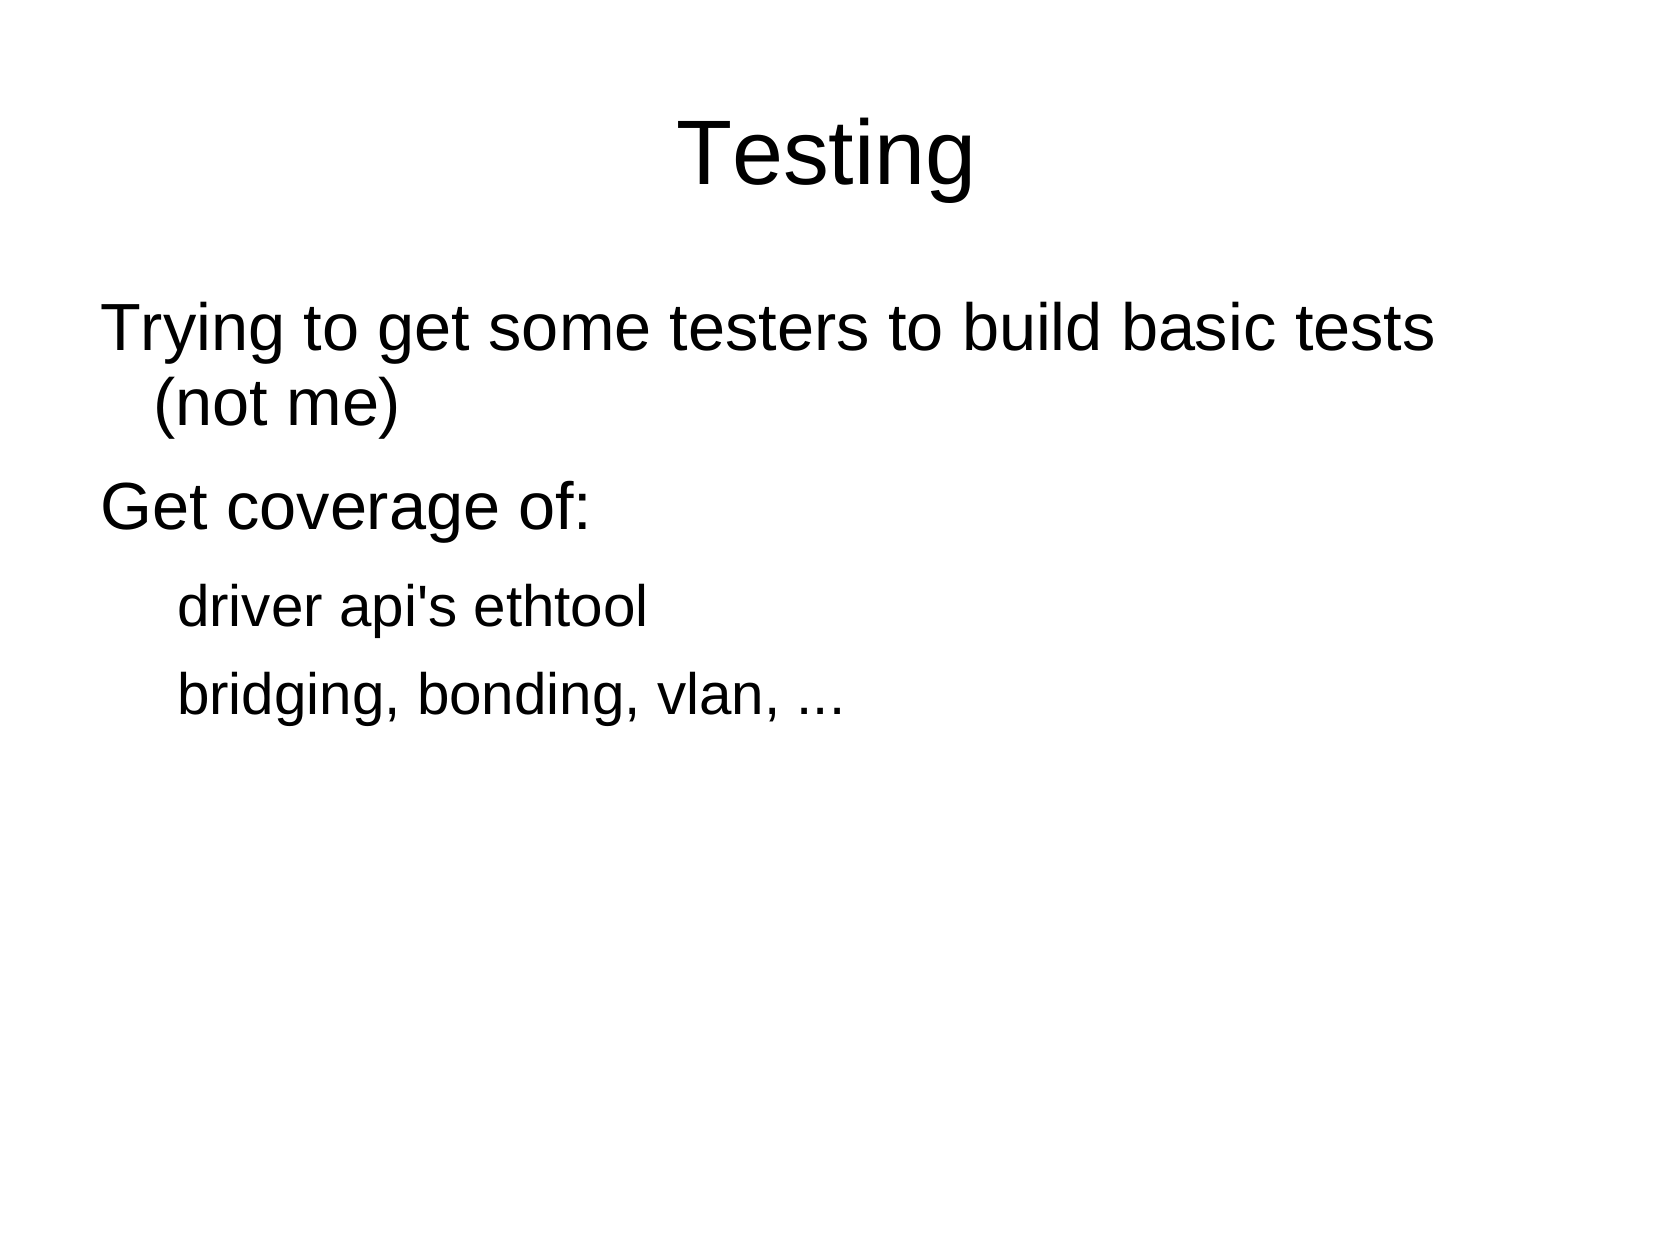

# Testing
Trying to get some testers to build basic tests (not me)
Get coverage of:
driver api's ethtool
bridging, bonding, vlan, ...